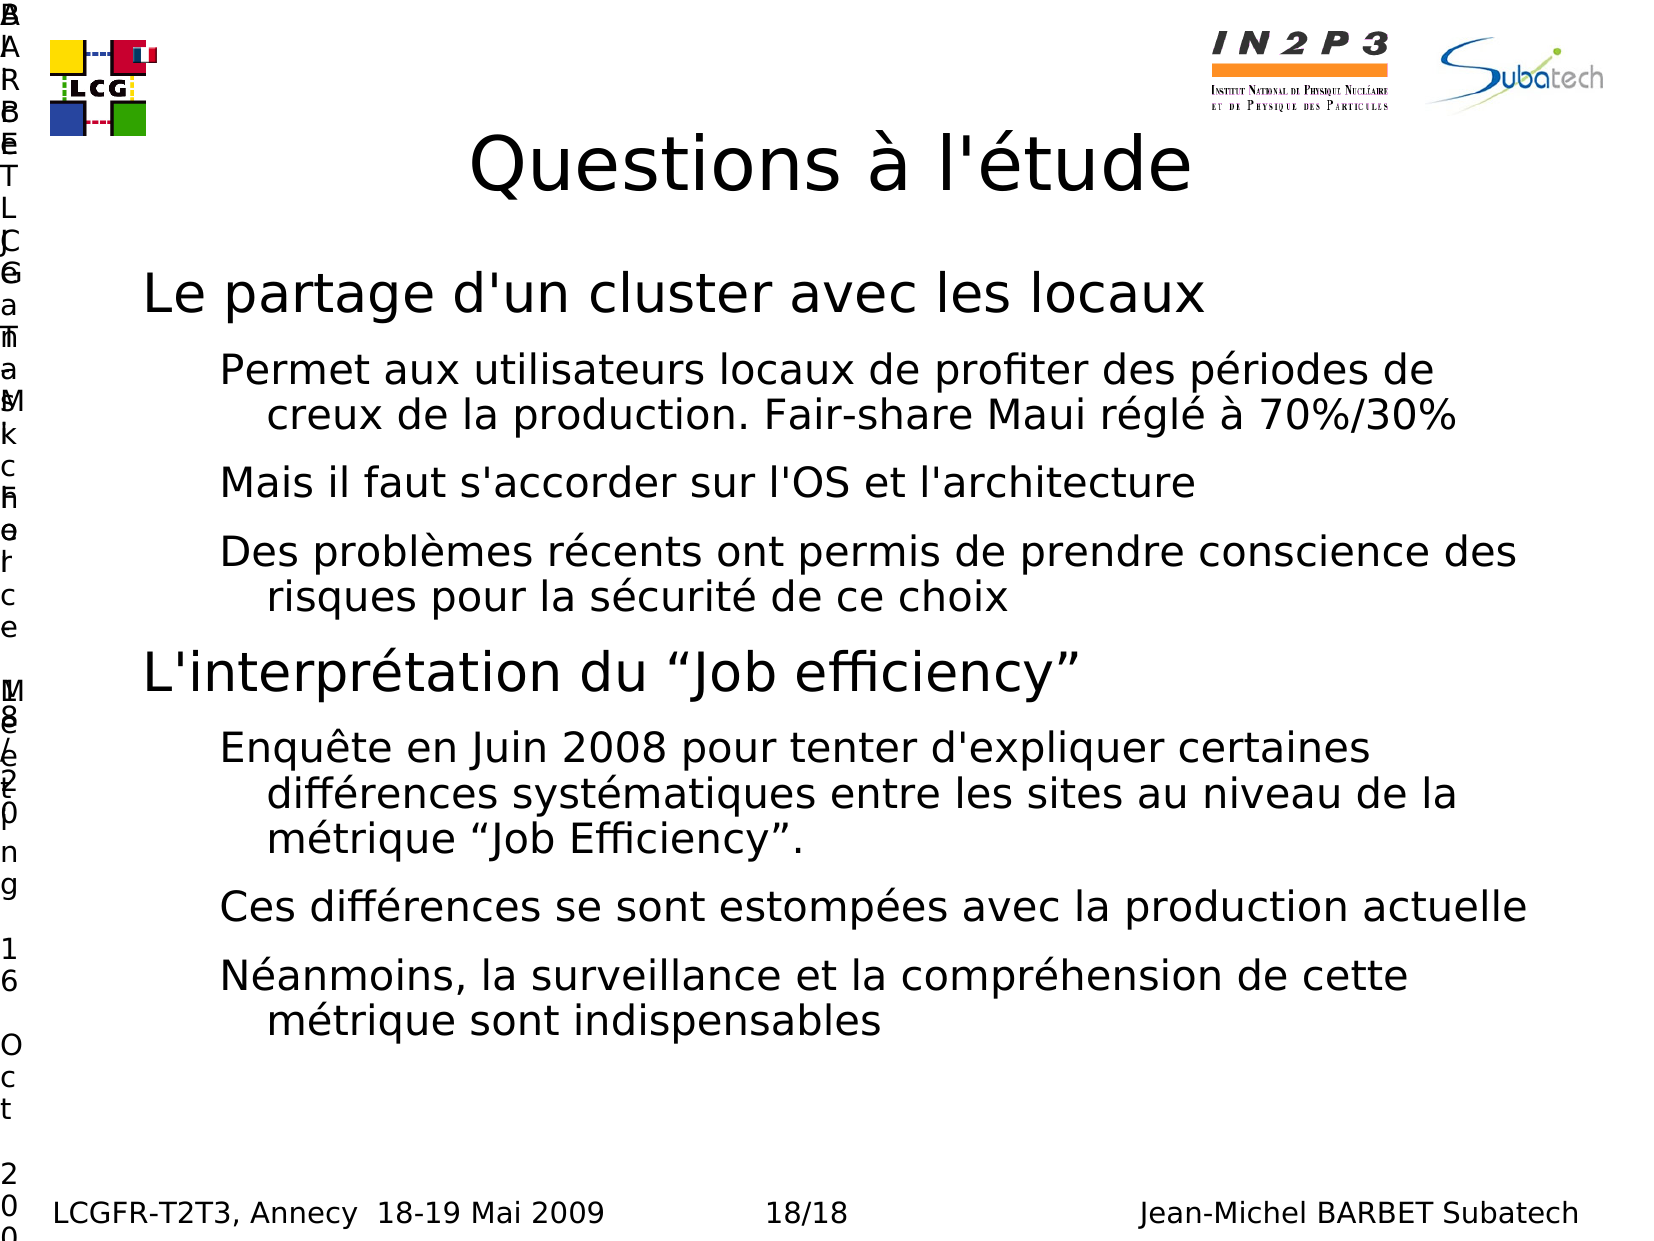

# Questions à l'étude
Le partage d'un cluster avec les locaux
Permet aux utilisateurs locaux de profiter des périodes de creux de la production. Fair-share Maui réglé à 70%/30%
Mais il faut s'accorder sur l'OS et l'architecture
Des problèmes récents ont permis de prendre conscience des risques pour la sécurité de ce choix
L'interprétation du “Job efficiency”
Enquête en Juin 2008 pour tenter d'expliquer certaines différences systématiques entre les sites au niveau de la métrique “Job Efficiency”.
Ces différences se sont estompées avec la production actuelle
Néanmoins, la surveillance et la compréhension de cette métrique sont indispensables